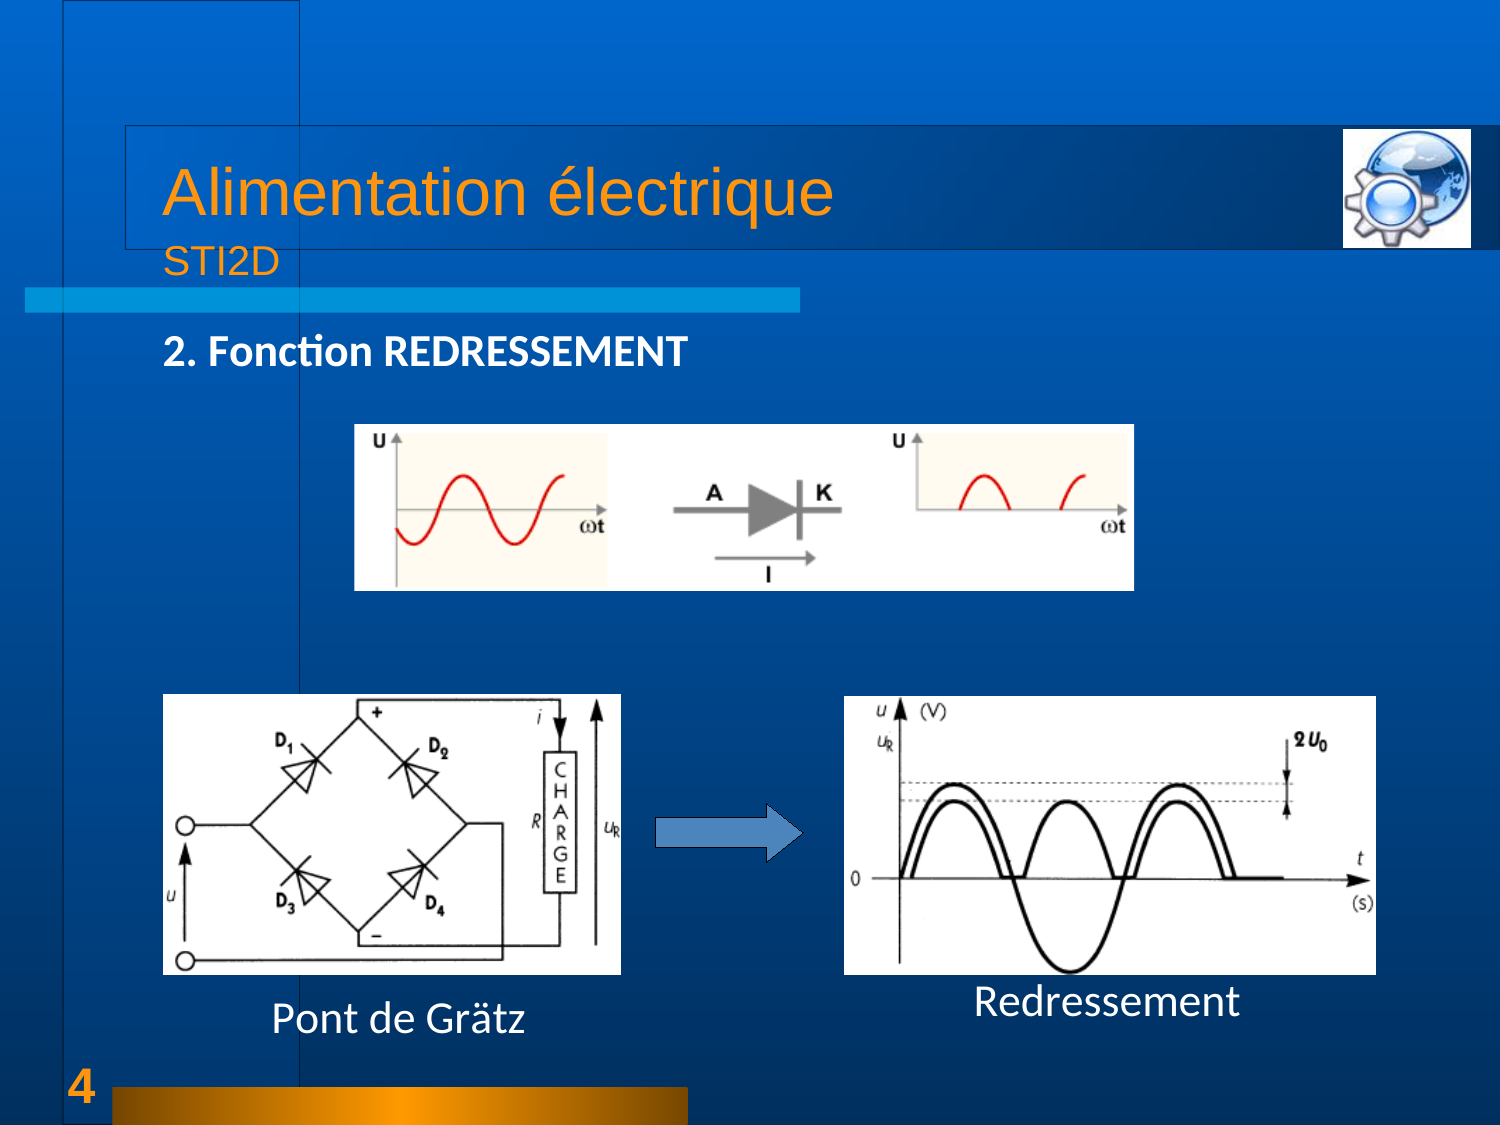

2. Fonction REDRESSEMENT
Redressement
Pont de Grätz